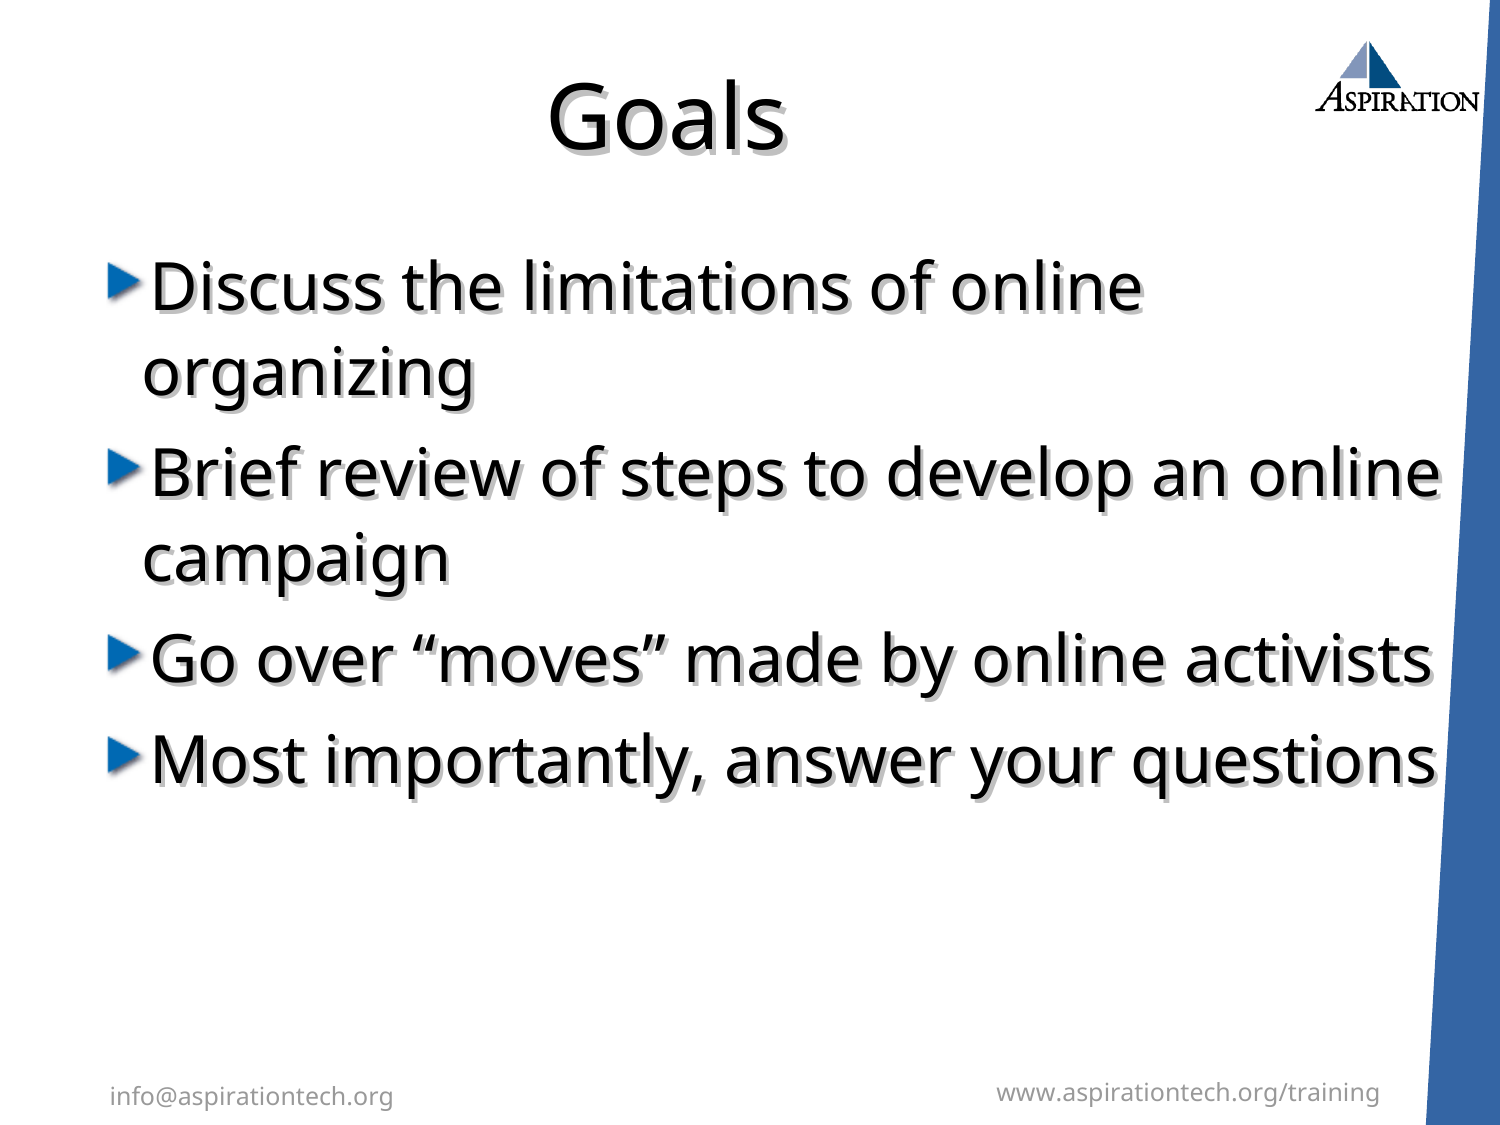

# Goals
Discuss the limitations of online organizing
Brief review of steps to develop an online campaign
Go over “moves” made by online activists
Most importantly, answer your questions